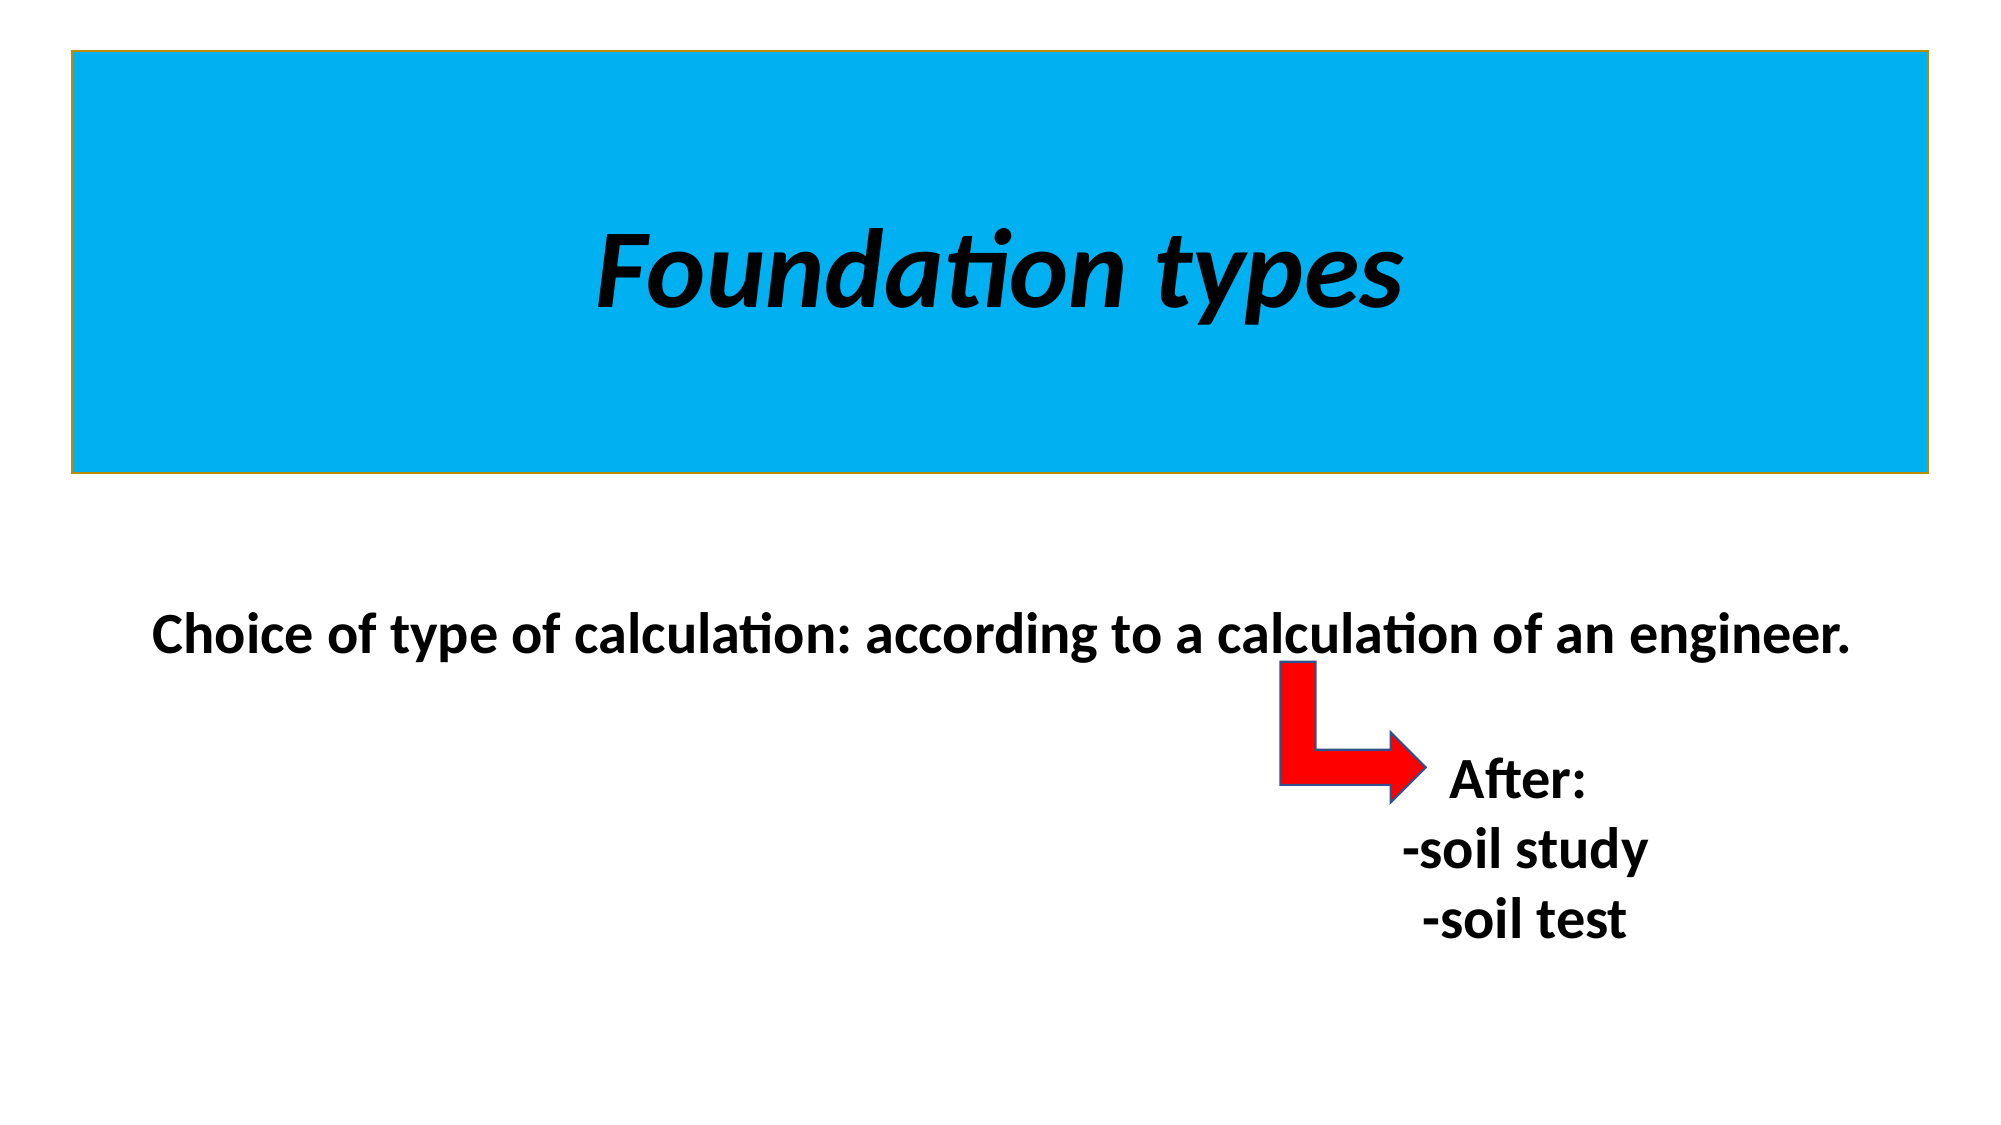

Foundation types
Choice of type of calculation: according to a calculation of an engineer.
After:
-soil study
-soil test